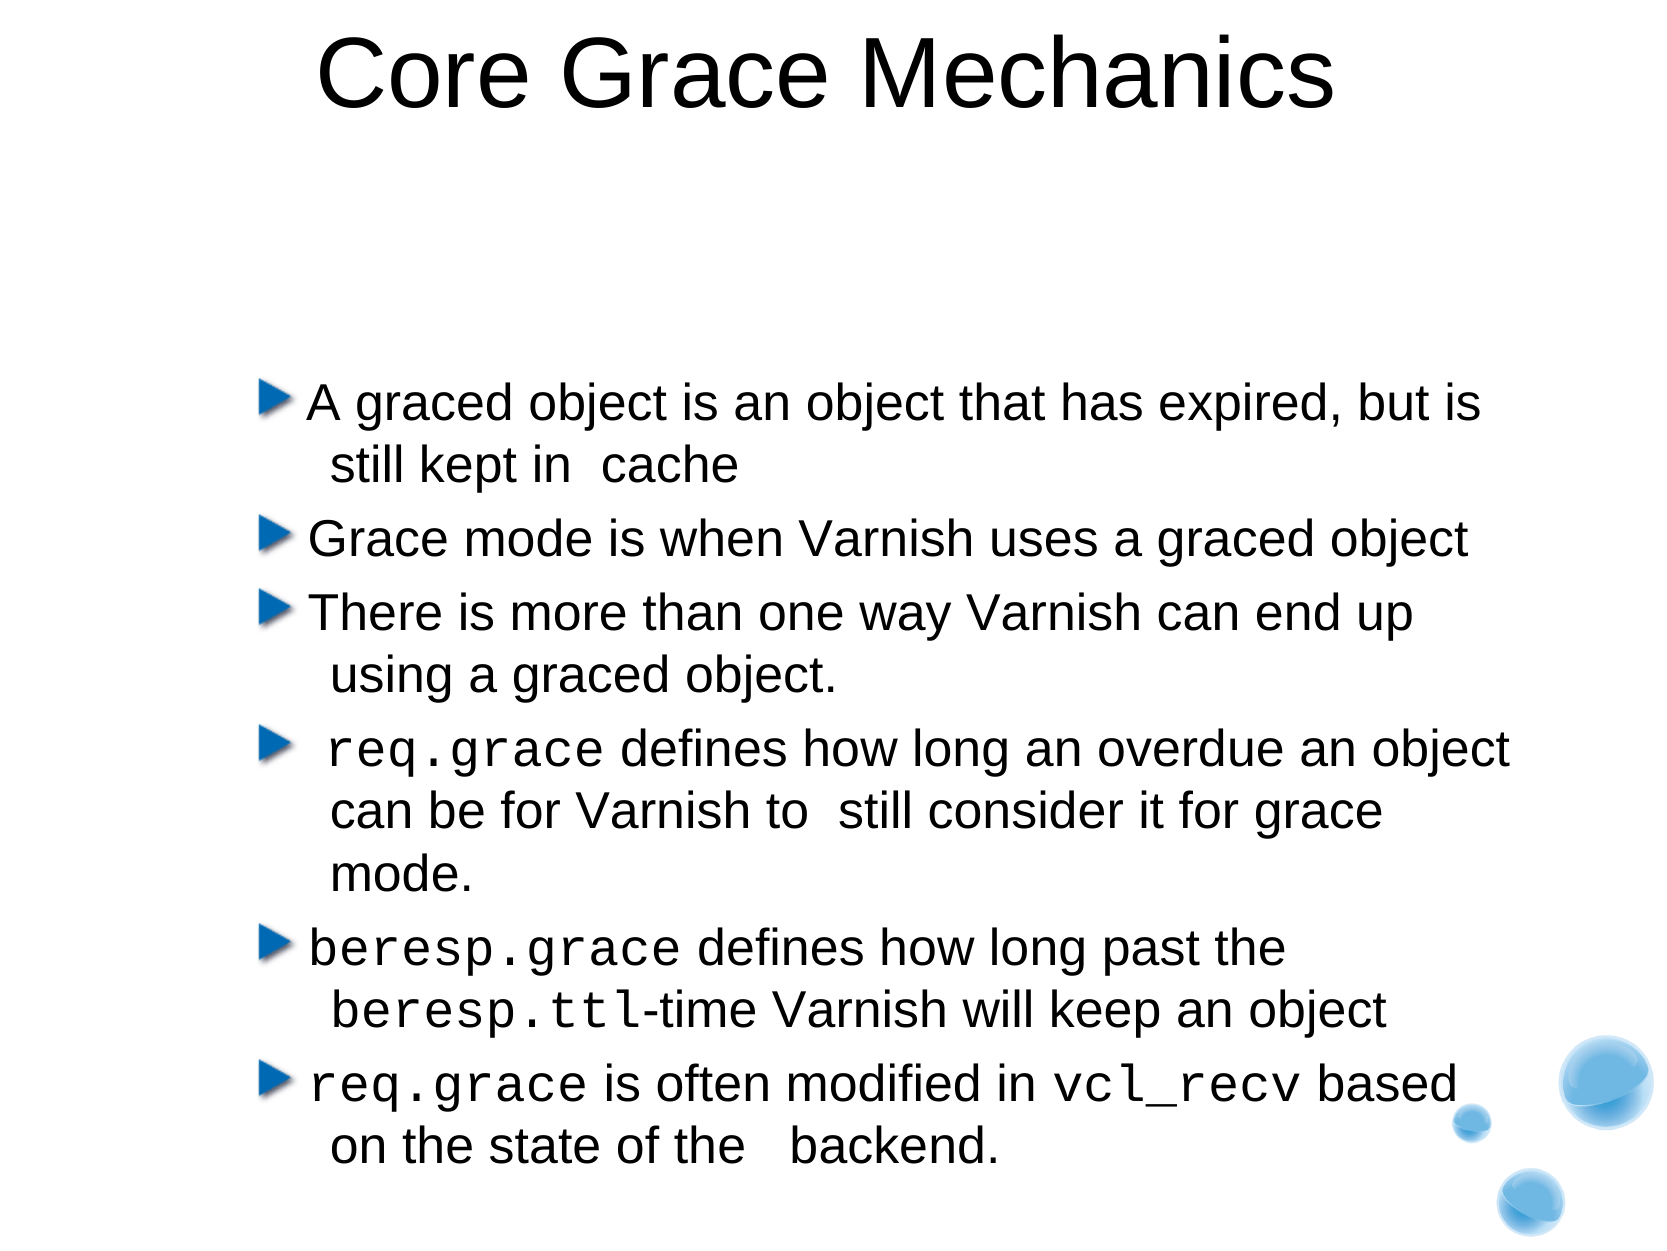

# Core Grace Mechanics
 A graced object is an object that has expired, but is still kept in cache
 Grace mode is when Varnish uses a graced object
 There is more than one way Varnish can end up using a graced object.
 req.grace defines how long an overdue an object can be for Varnish to still consider it for grace mode.
 beresp.grace defines how long past the beresp.ttl-time Varnish will keep an object
 req.grace is often modified in vcl_recv based on the state of the backend.